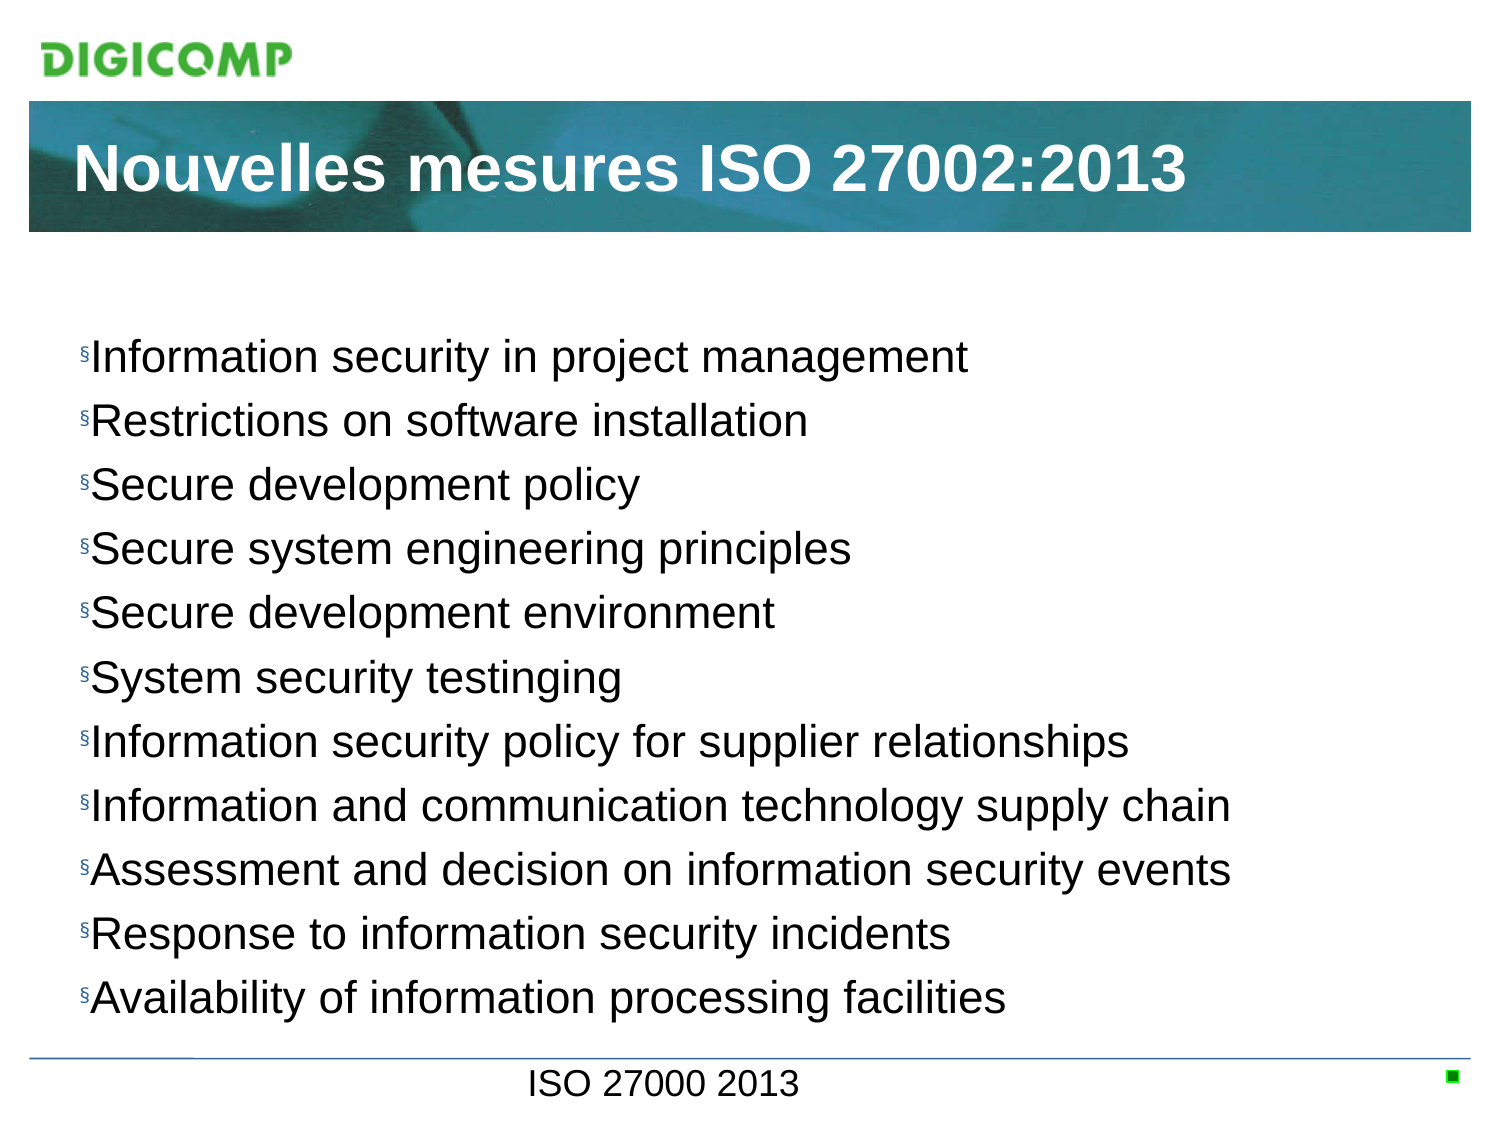

# Nouvelles mesures ISO 27002:2013
Information security in project management
Restrictions on software installation
Secure development policy
Secure system engineering principles
Secure development environment
System security testinging
Information security policy for supplier relationships
Information and communication technology supply chain
Assessment and decision on information security events
Response to information security incidents
Availability of information processing facilities
ISO 27000 2013